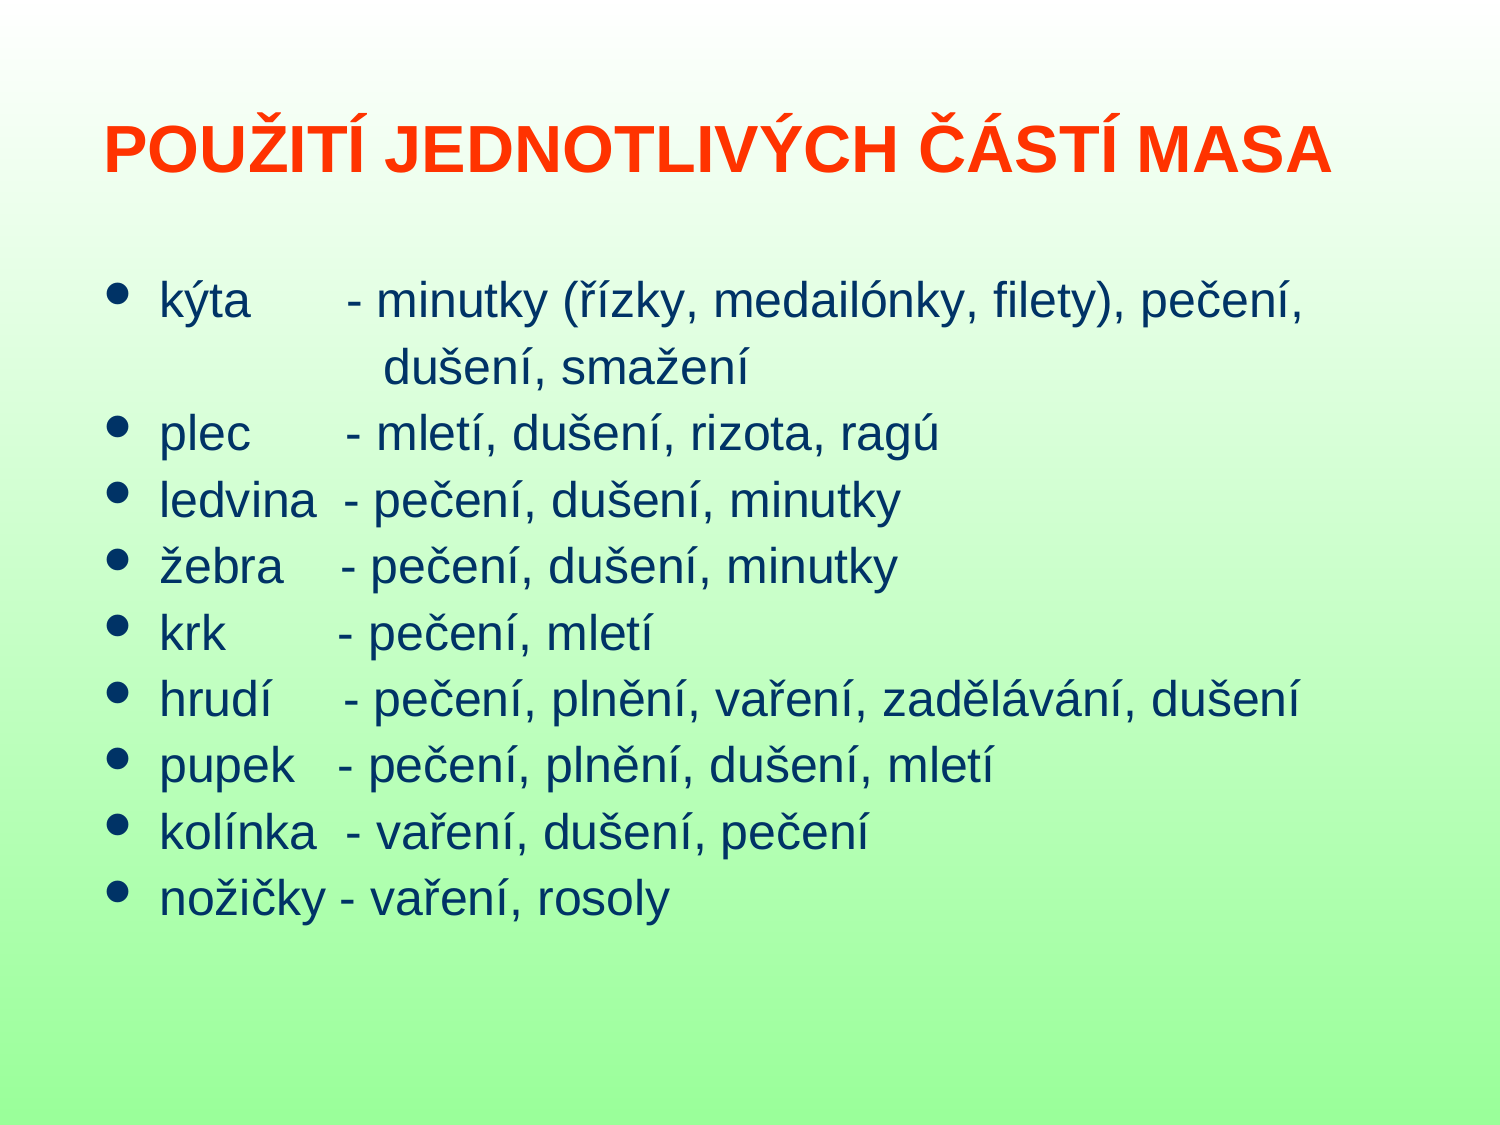

# POUŽITÍ JEDNOTLIVÝCH ČÁSTÍ MASA
kýta - minutky (řízky, medailónky, filety), pečení,
 dušení, smažení
plec - mletí, dušení, rizota, ragú
ledvina - pečení, dušení, minutky
žebra - pečení, dušení, minutky
krk - pečení, mletí
hrudí - pečení, plnění, vaření, zadělávání, dušení
pupek - pečení, plnění, dušení, mletí
kolínka - vaření, dušení, pečení
nožičky - vaření, rosoly